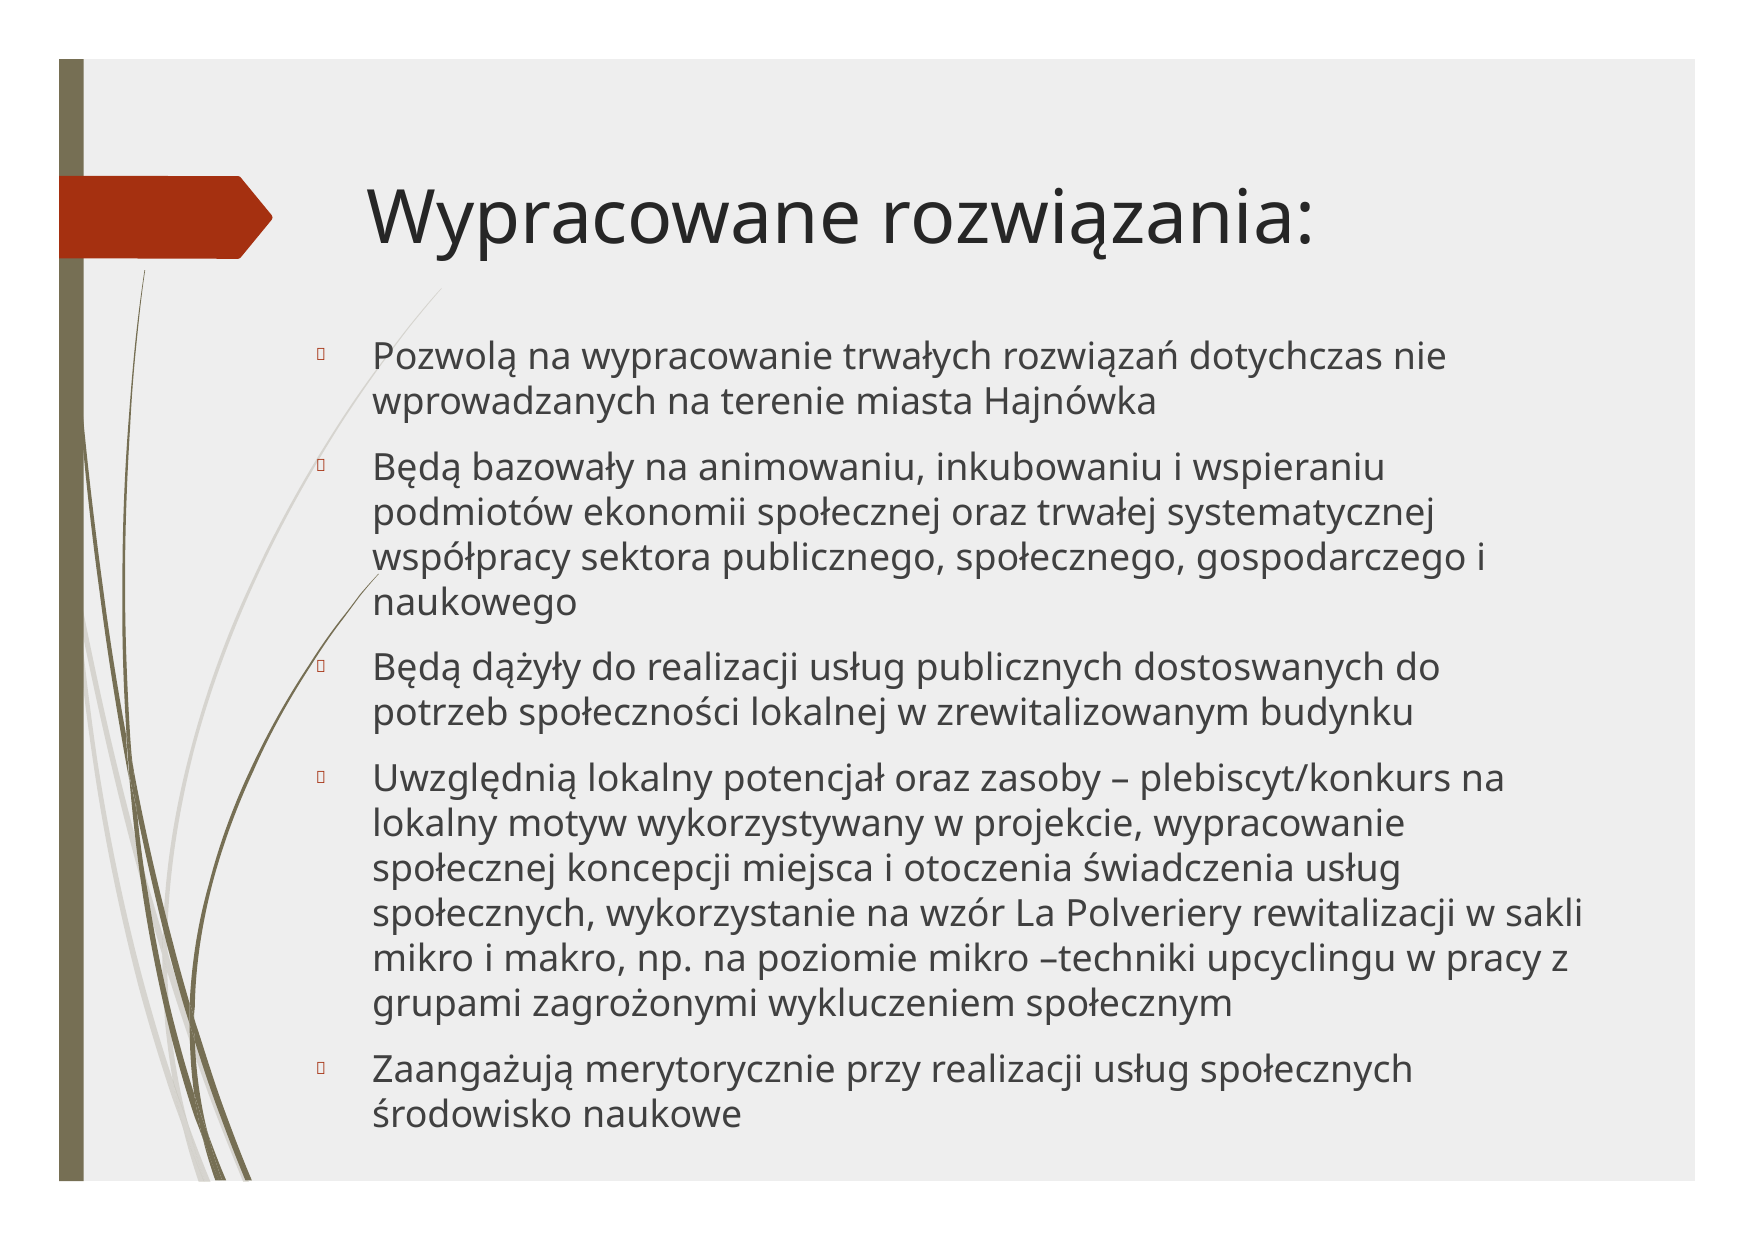

# Wypracowane rozwiązania:
Pozwolą na wypracowanie trwałych rozwiązań dotychczas nie wprowadzanych na terenie miasta Hajnówka
Będą bazowały na animowaniu, inkubowaniu i wspieraniu podmiotów ekonomii społecznej oraz trwałej systematycznej współpracy sektora publicznego, społecznego, gospodarczego i naukowego
Będą dążyły do realizacji usług publicznych dostoswanych do potrzeb społeczności lokalnej w zrewitalizowanym budynku
Uwzględnią lokalny potencjał oraz zasoby – plebiscyt/konkurs na lokalny motyw wykorzystywany w projekcie, wypracowanie społecznej koncepcji miejsca i otoczenia świadczenia usług społecznych, wykorzystanie na wzór La Polveriery rewitalizacji w sakli mikro i makro, np. na poziomie mikro –techniki upcyclingu w pracy z grupami zagrożonymi wykluczeniem społecznym
Zaangażują merytorycznie przy realizacji usług społecznych środowisko naukowe